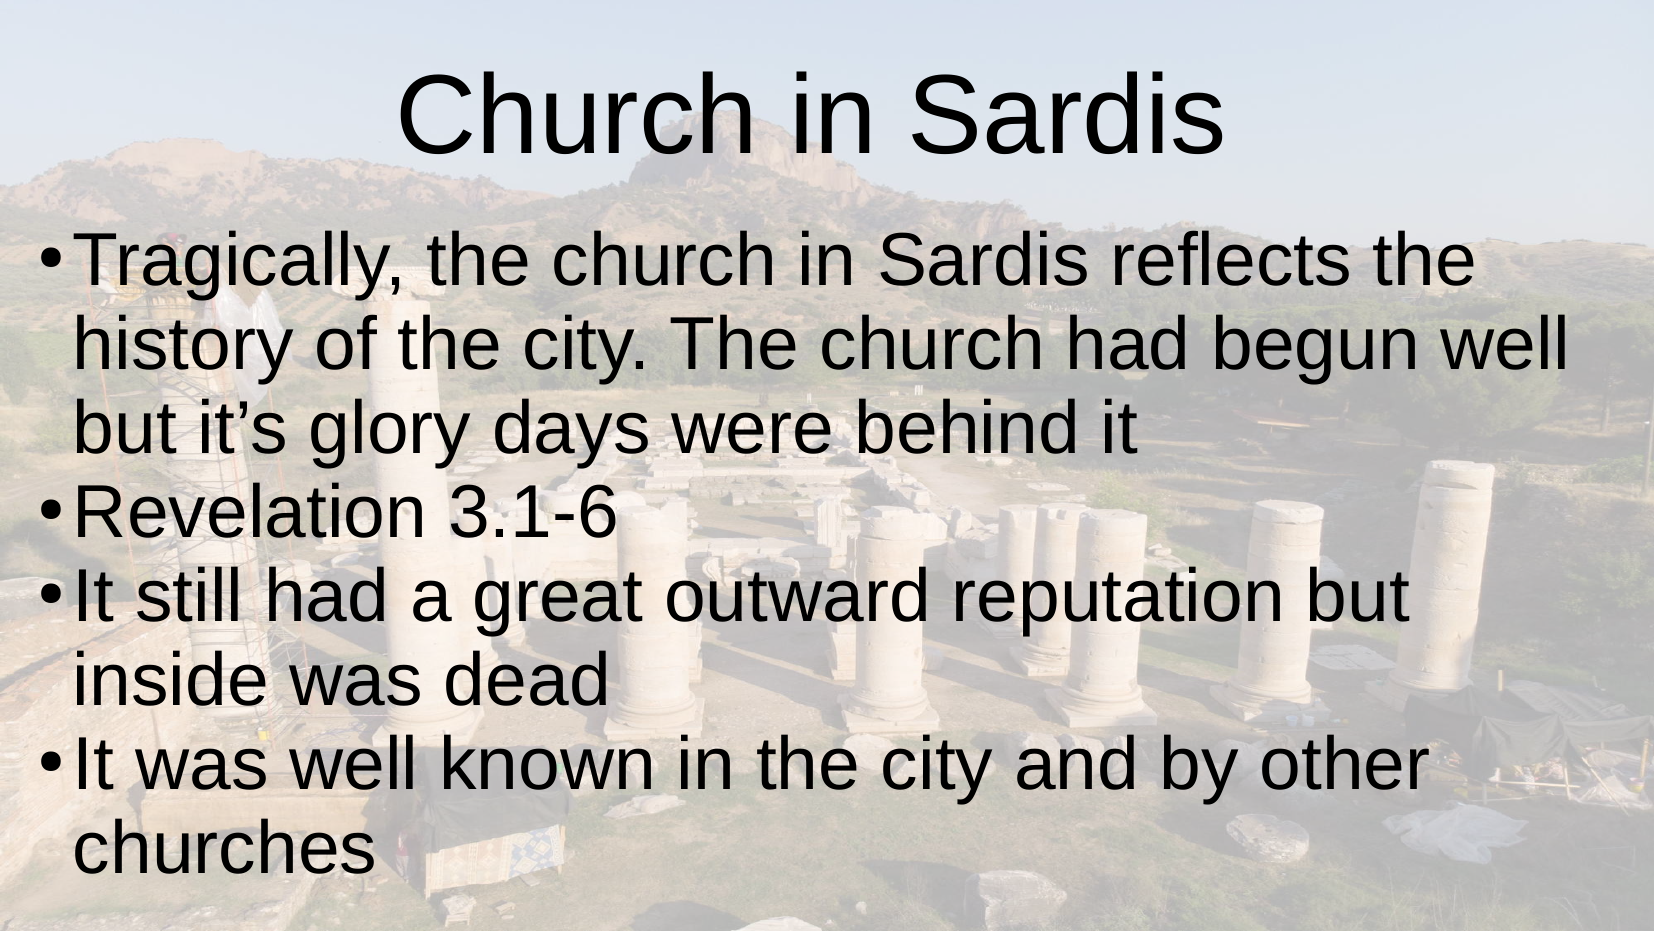

# Church in Sardis
Tragically, the church in Sardis reflects the history of the city. The church had begun well but it’s glory days were behind it
Revelation 3.1-6
It still had a great outward reputation but inside was dead
It was well known in the city and by other churches